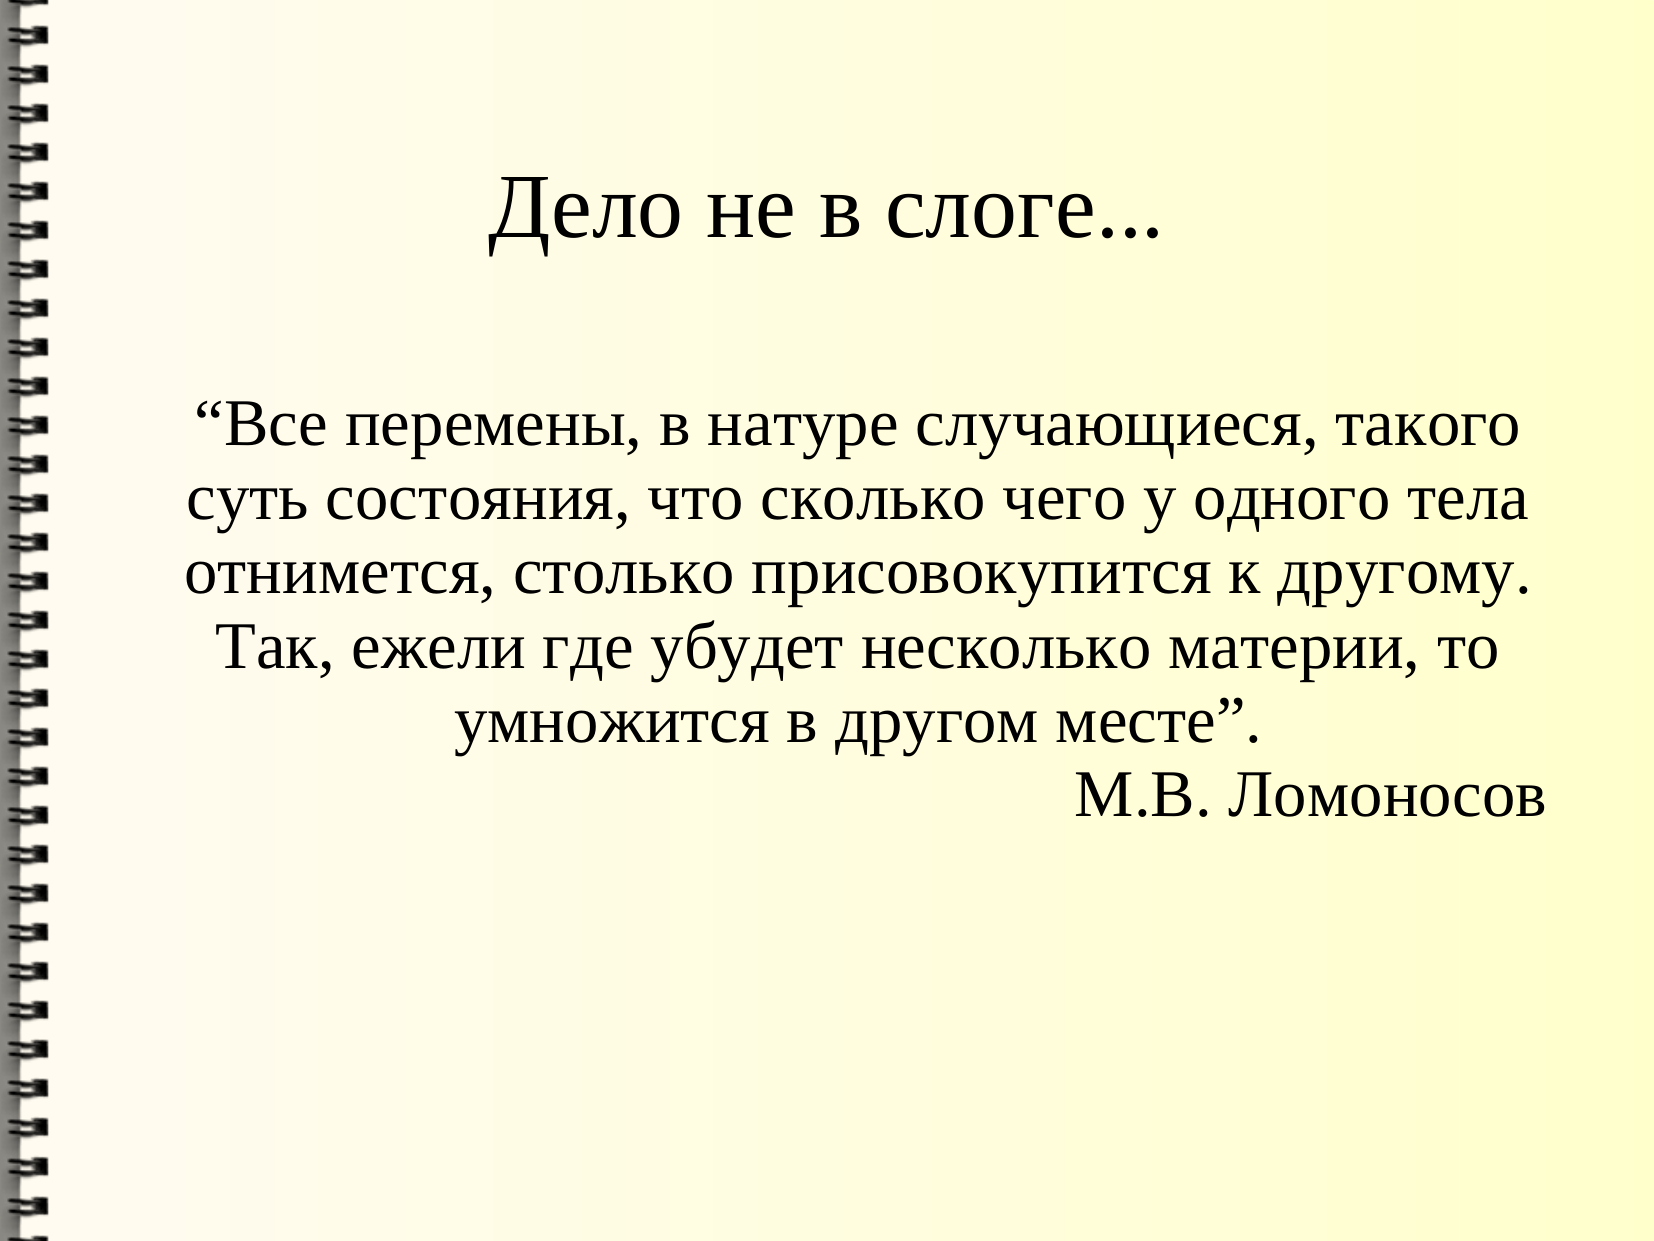

# Дело не в слоге...
“Все перемены, в натуре случающиеся, такого суть состояния, что сколько чего у одного тела отнимется, столько присовокупится к другому. Так, ежели где убудет несколько материи, то умножится в другом месте”.
 М.В. Ломоносов